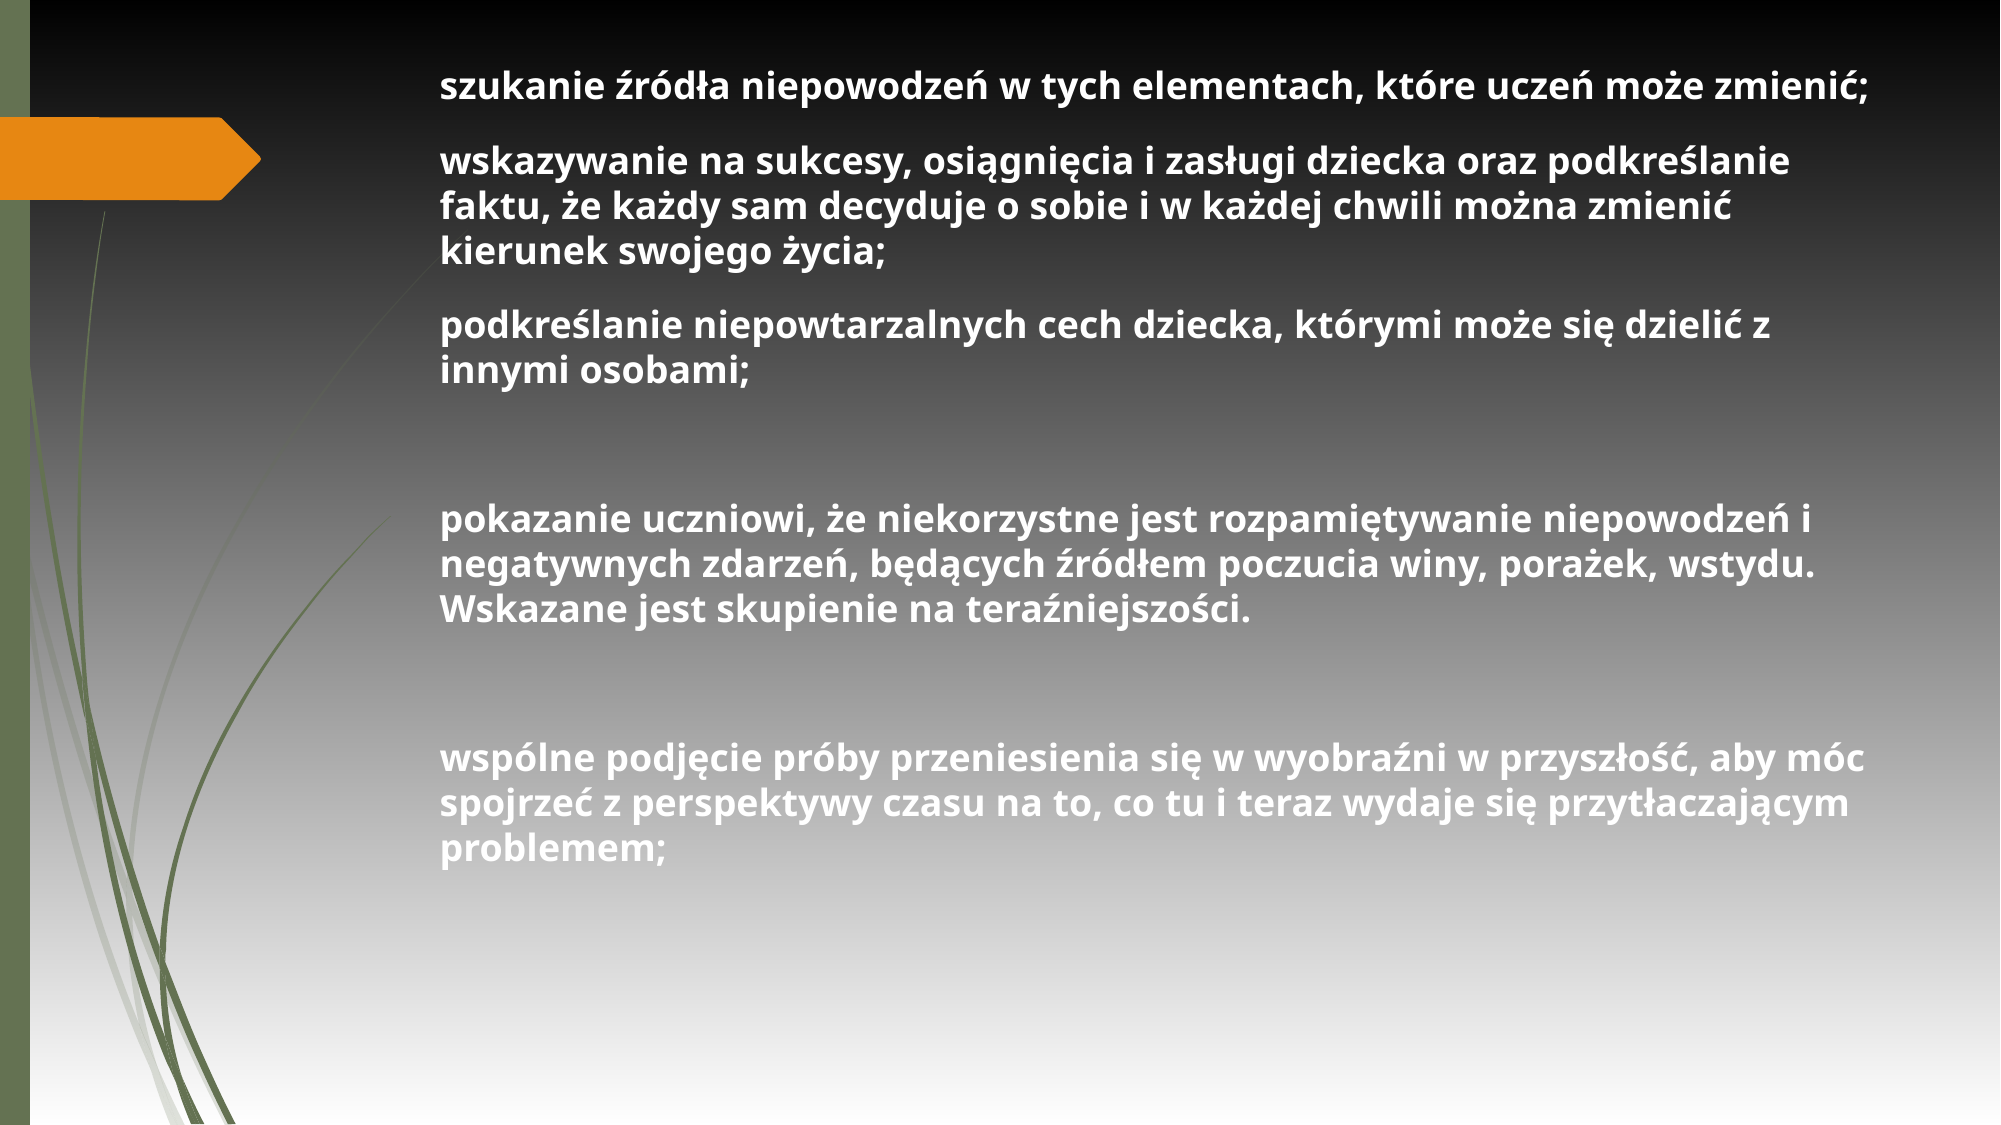

# szukanie źródła niepowodzeń w tych elementach, które uczeń może zmienić;
wskazywanie na sukcesy, osiągnięcia i zasługi dziecka oraz podkreślanie faktu, że każdy sam decyduje o sobie i w każdej chwili można zmienić kierunek swojego życia;
podkreślanie niepowtarzalnych cech dziecka, którymi może się dzielić z innymi osobami;
pokazanie uczniowi, że niekorzystne jest rozpamiętywanie niepowodzeń i negatywnych zdarzeń, będących źródłem poczucia winy, porażek, wstydu. Wskazane jest skupienie na teraźniejszości.
wspólne podjęcie próby przeniesienia się w wyobraźni w przyszłość, aby móc spojrzeć z perspektywy czasu na to, co tu i teraz wydaje się przytłaczającym problemem;